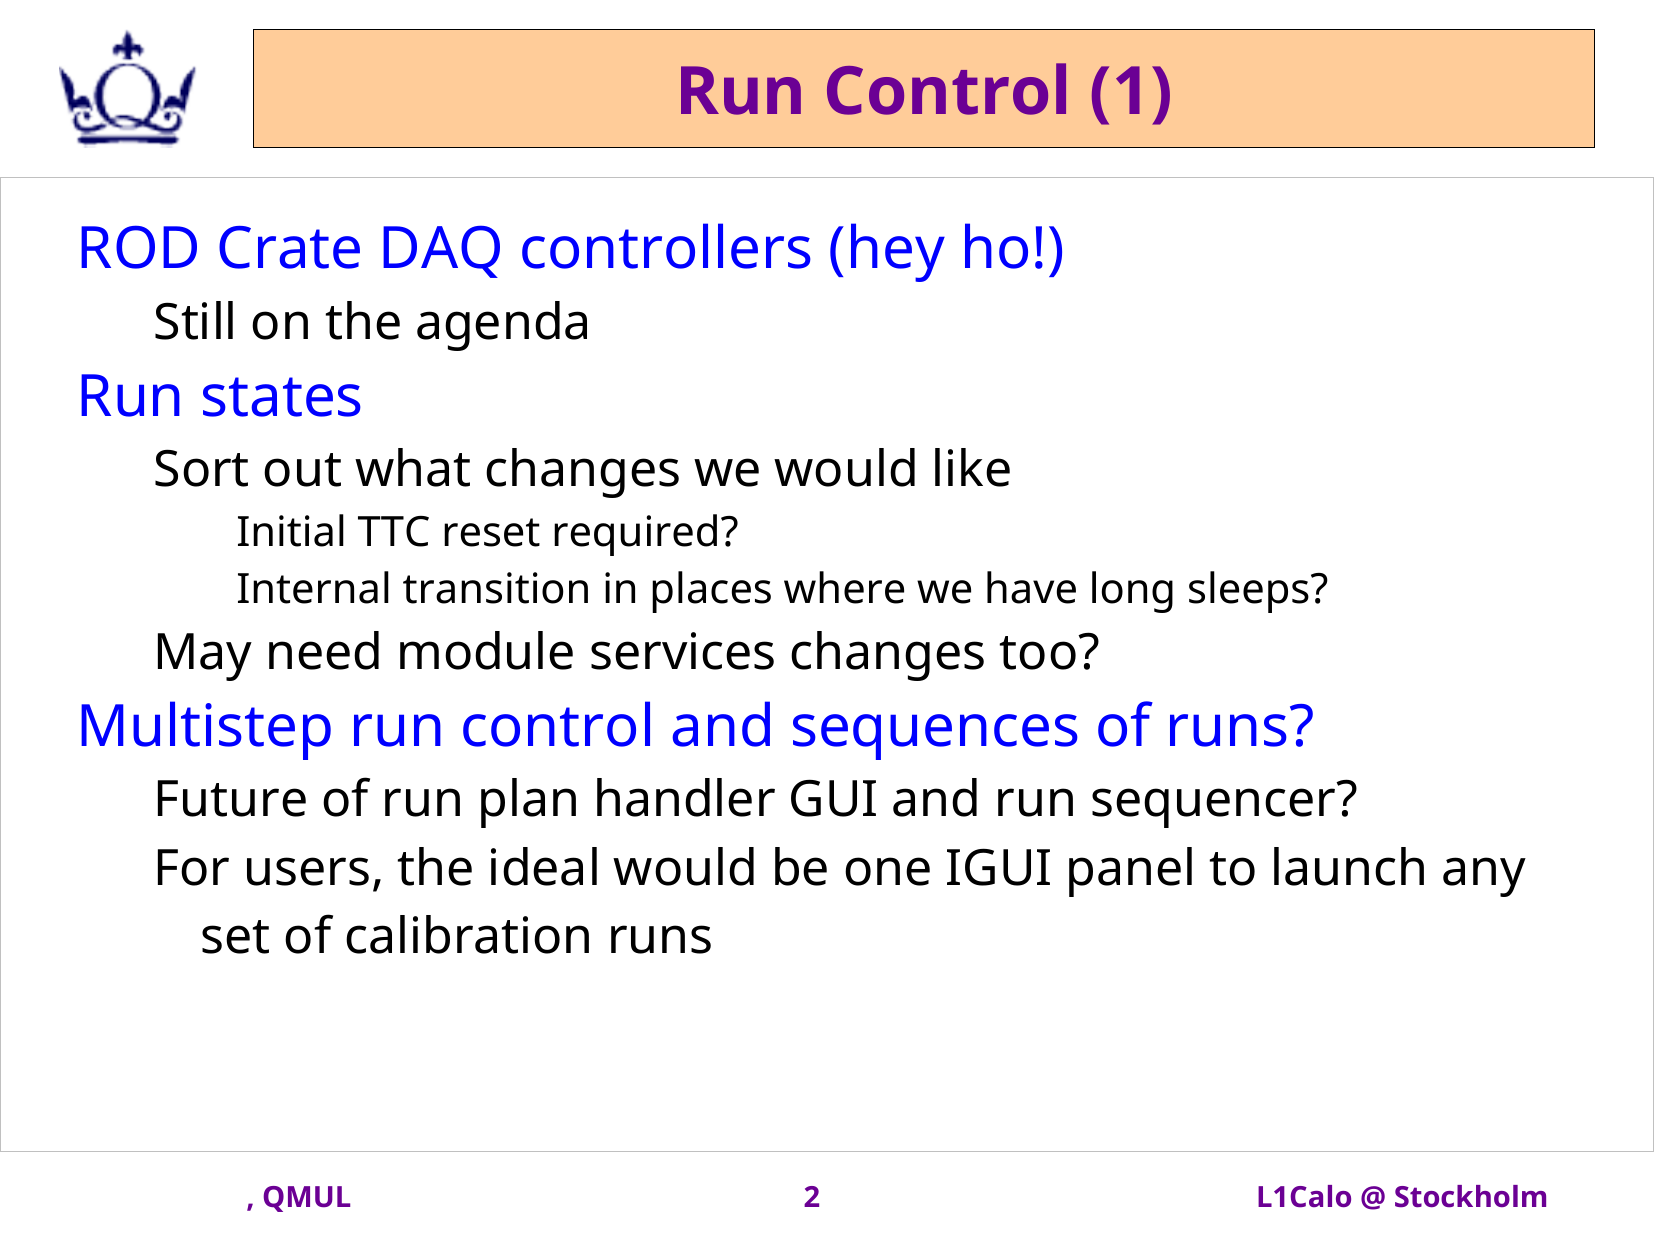

# Run Control (1)
ROD Crate DAQ controllers (hey ho!)
Still on the agenda
Run states
Sort out what changes we would like
Initial TTC reset required?
Internal transition in places where we have long sleeps?
May need module services changes too?
Multistep run control and sequences of runs?
Future of run plan handler GUI and run sequencer?
For users, the ideal would be one IGUI panel to launch any set of calibration runs